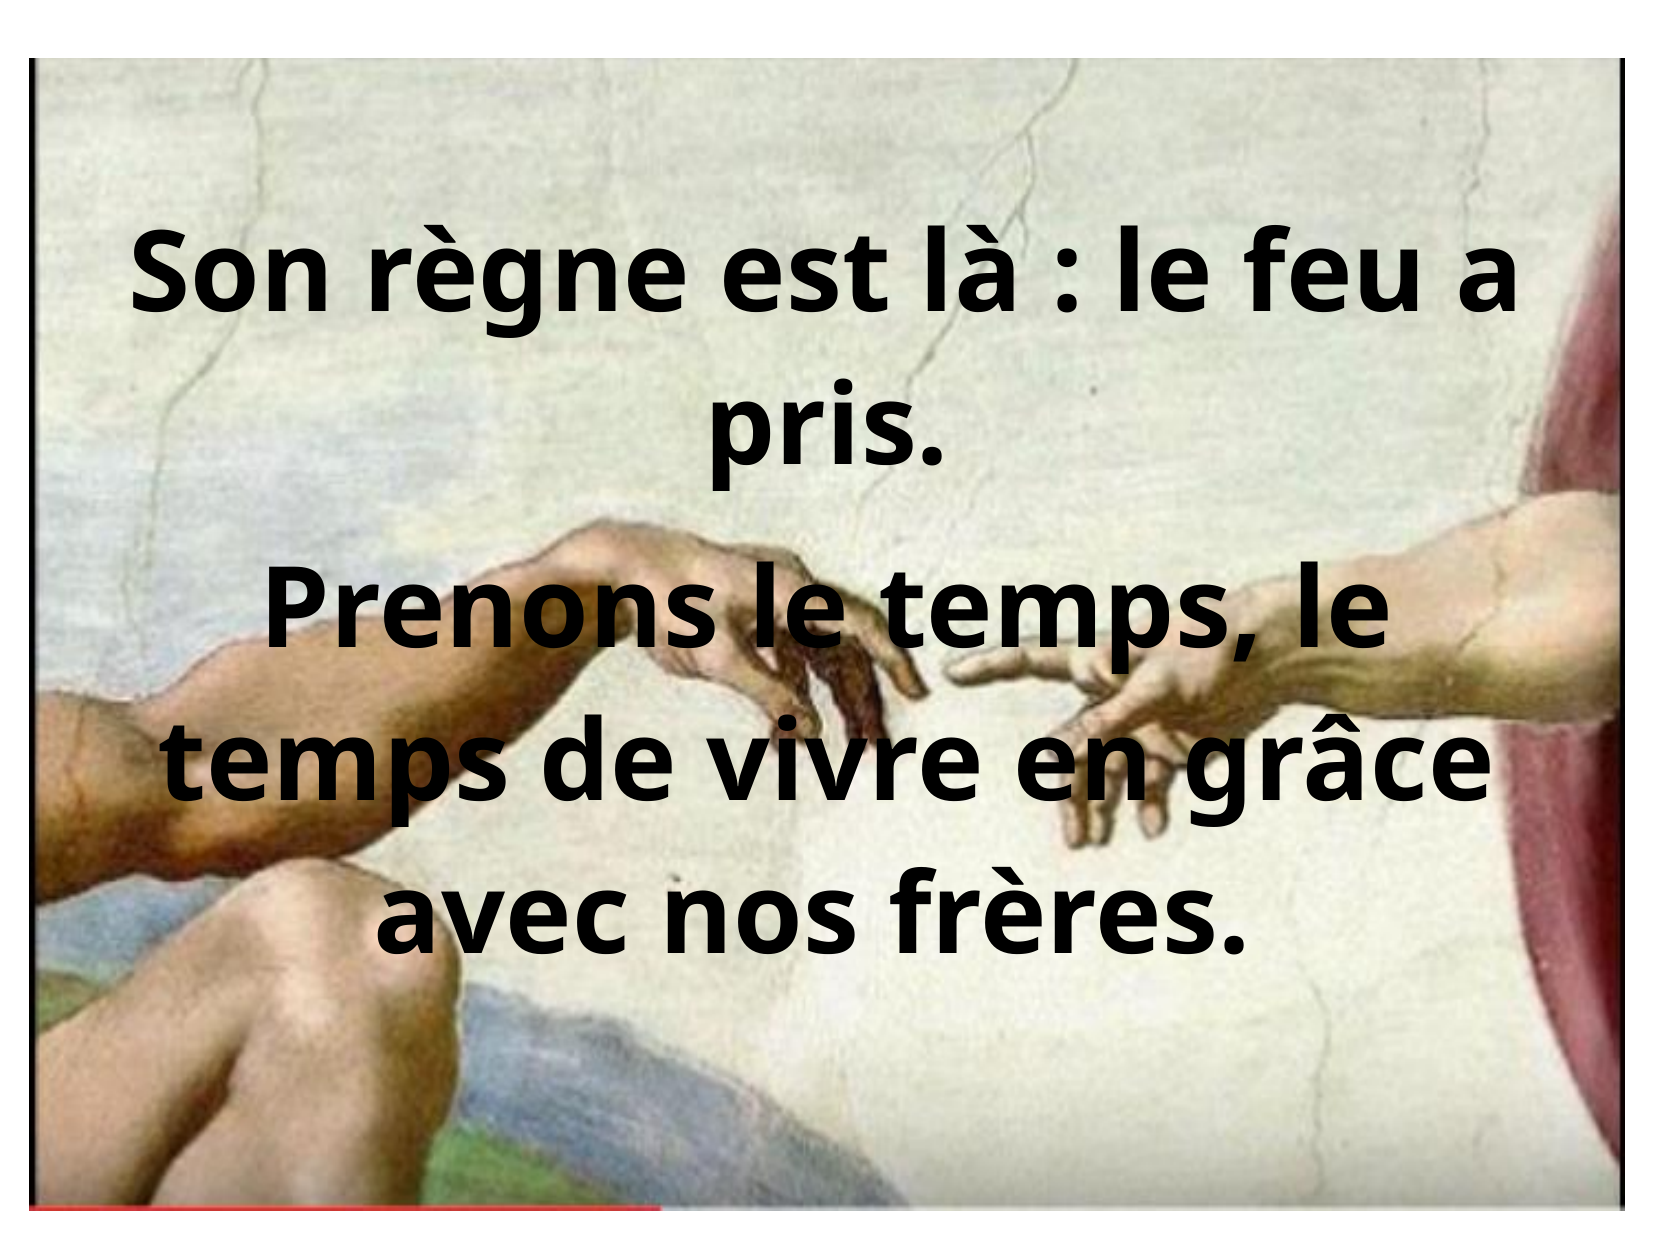

# Son règne est là : le feu a pris.
Prenons le temps, le temps de vivre en grâce avec nos frères.